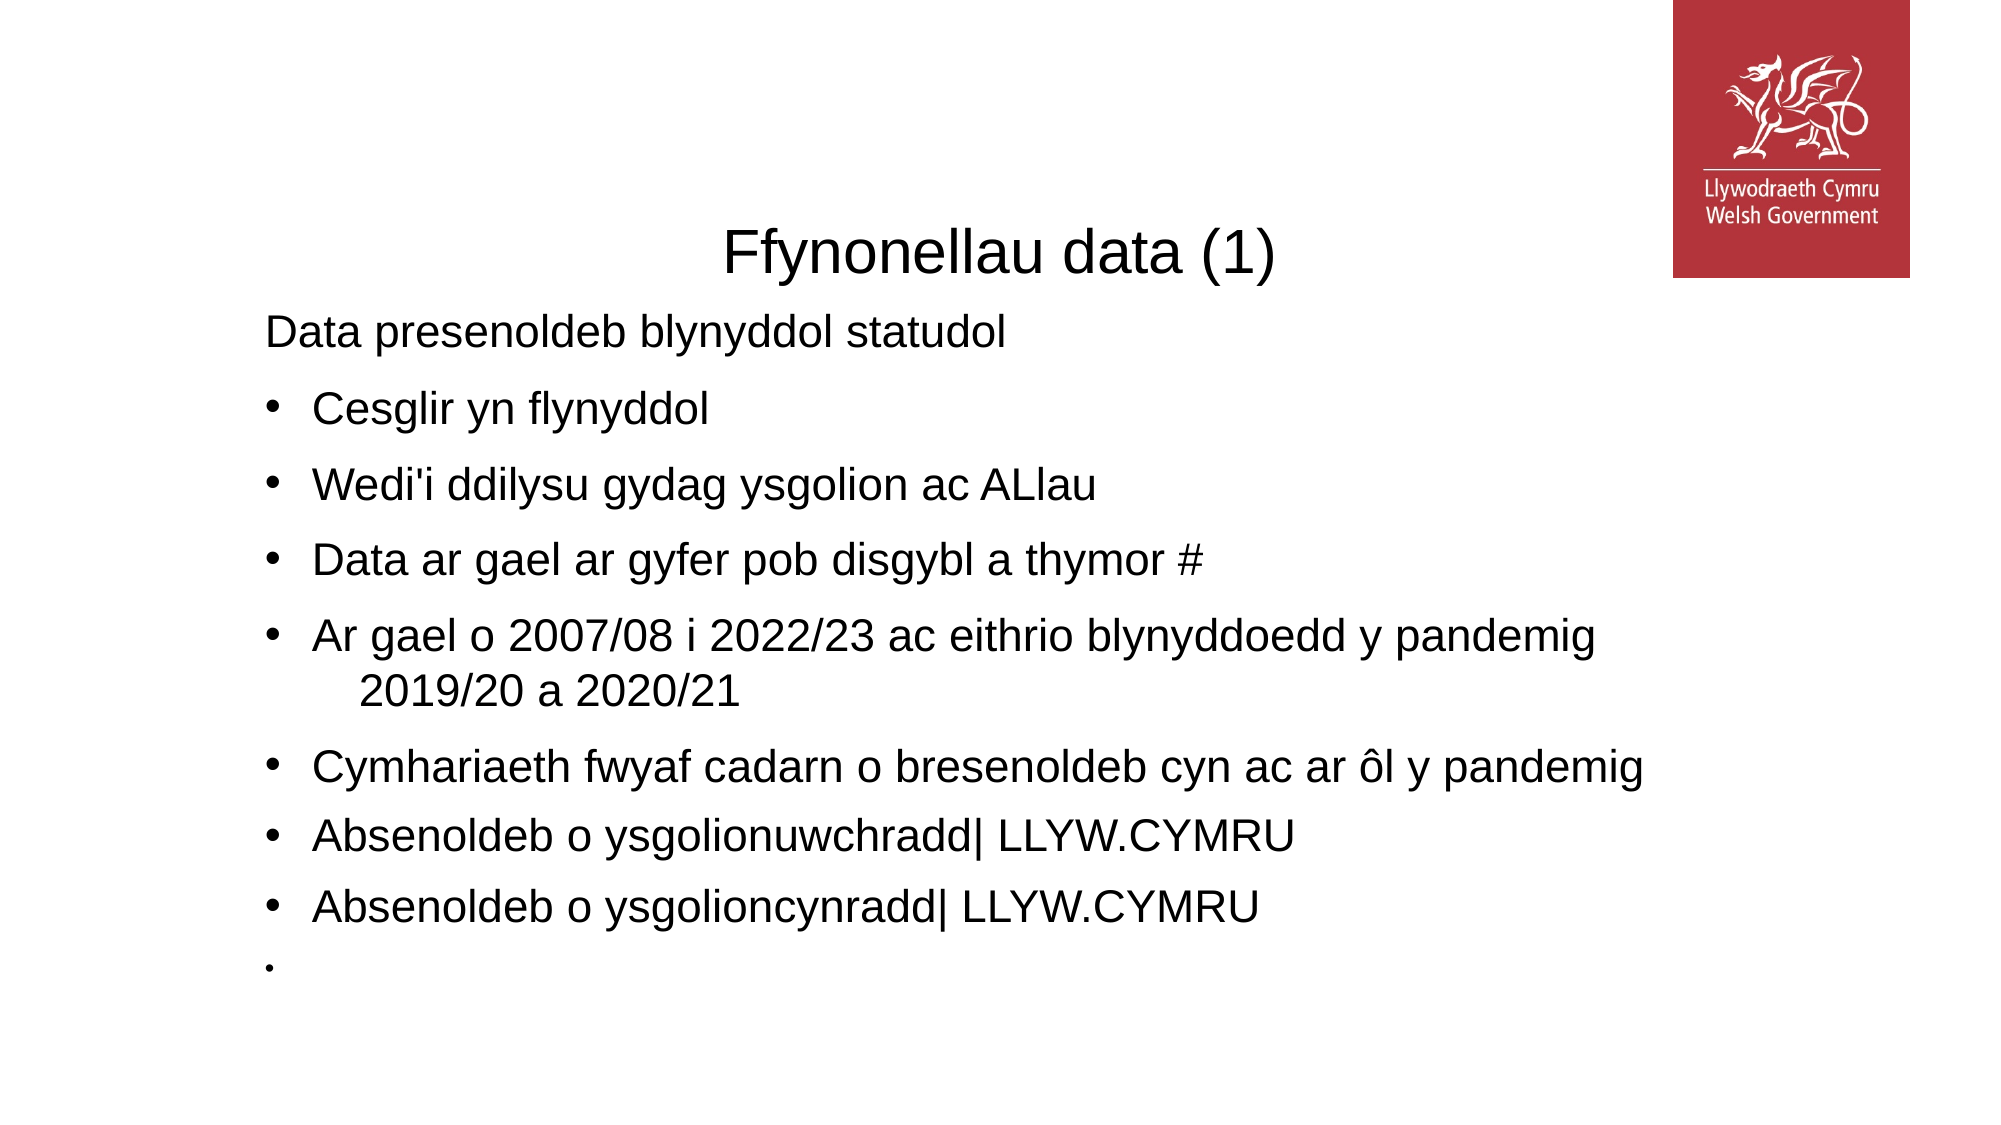

# Ffynonellau data (1)
Data presenoldeb blynyddol statudol
Cesglir yn flynyddol
Wedi'i ddilysu gydag ysgolion ac ALlau
Data ar gael ar gyfer pob disgybl a thymor #
Ar gael o 2007/08 i 2022/23 ac eithrio blynyddoedd y pandemig 2019/20 a 2020/21
Cymhariaeth fwyaf cadarn o bresenoldeb cyn ac ar ôl y pandemig
Absenoldeb o ysgolionuwchradd| LLYW.CYMRU
Absenoldeb o ysgolioncynradd| LLYW.CYMRU